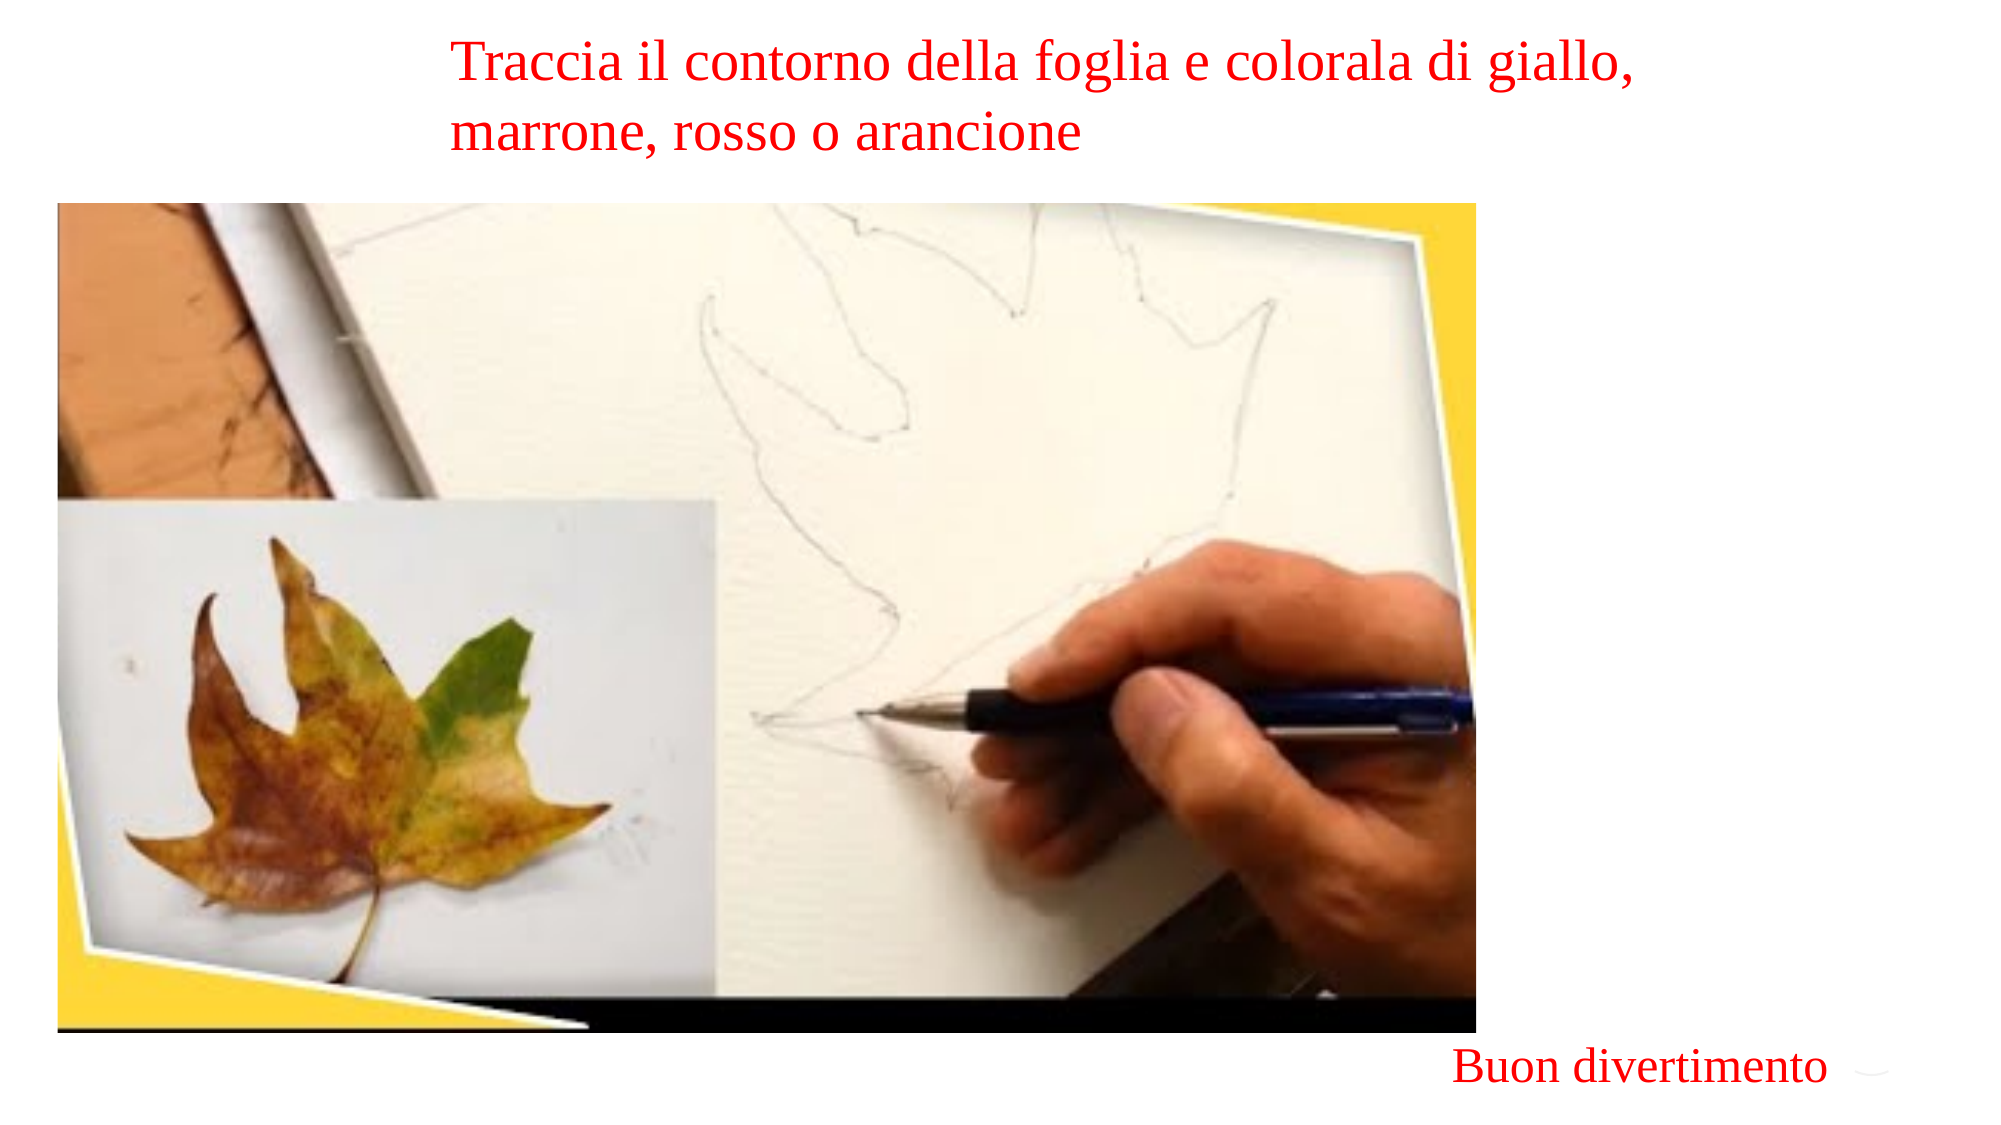

Traccia il contorno della foglia e colorala di giallo, marrone, rosso o arancione
Buon divertimento